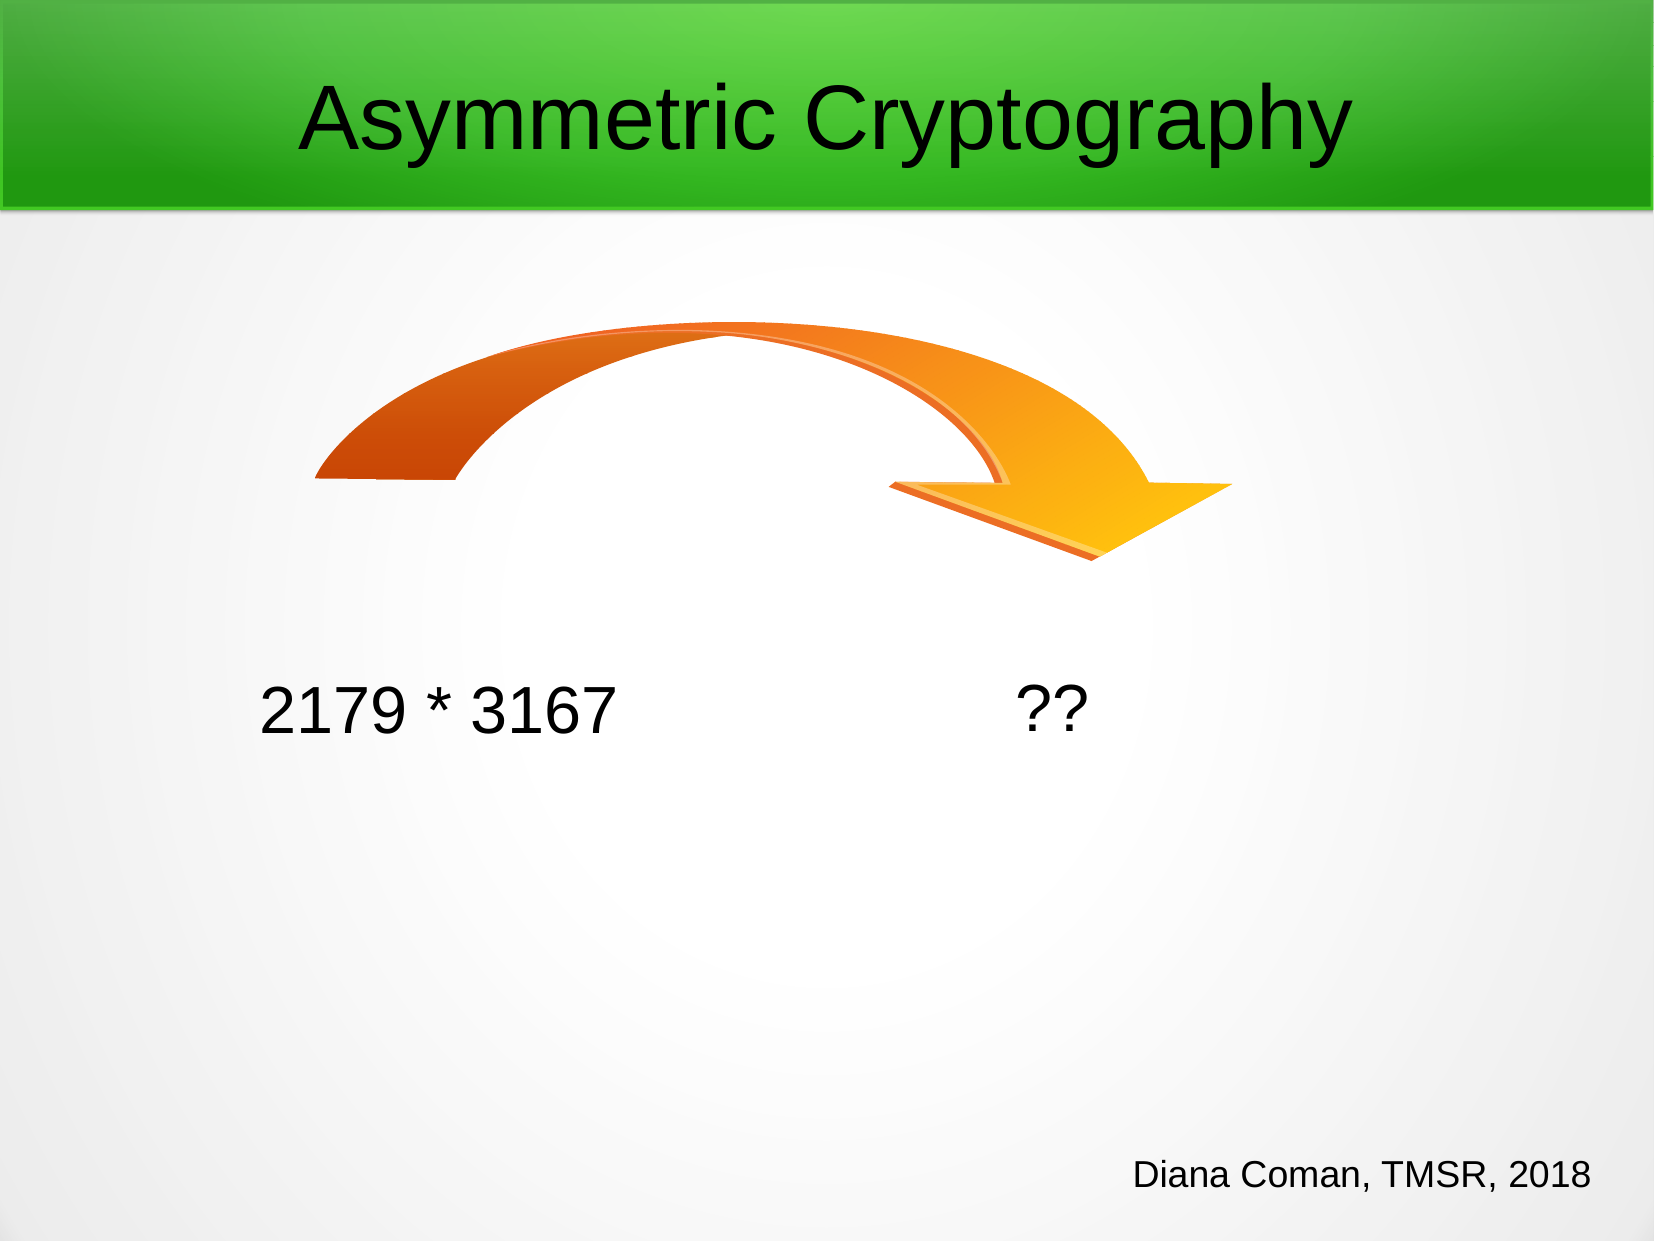

# Asymmetric Cryptography
??
2179 * 3167
Diana Coman, TMSR, 2018